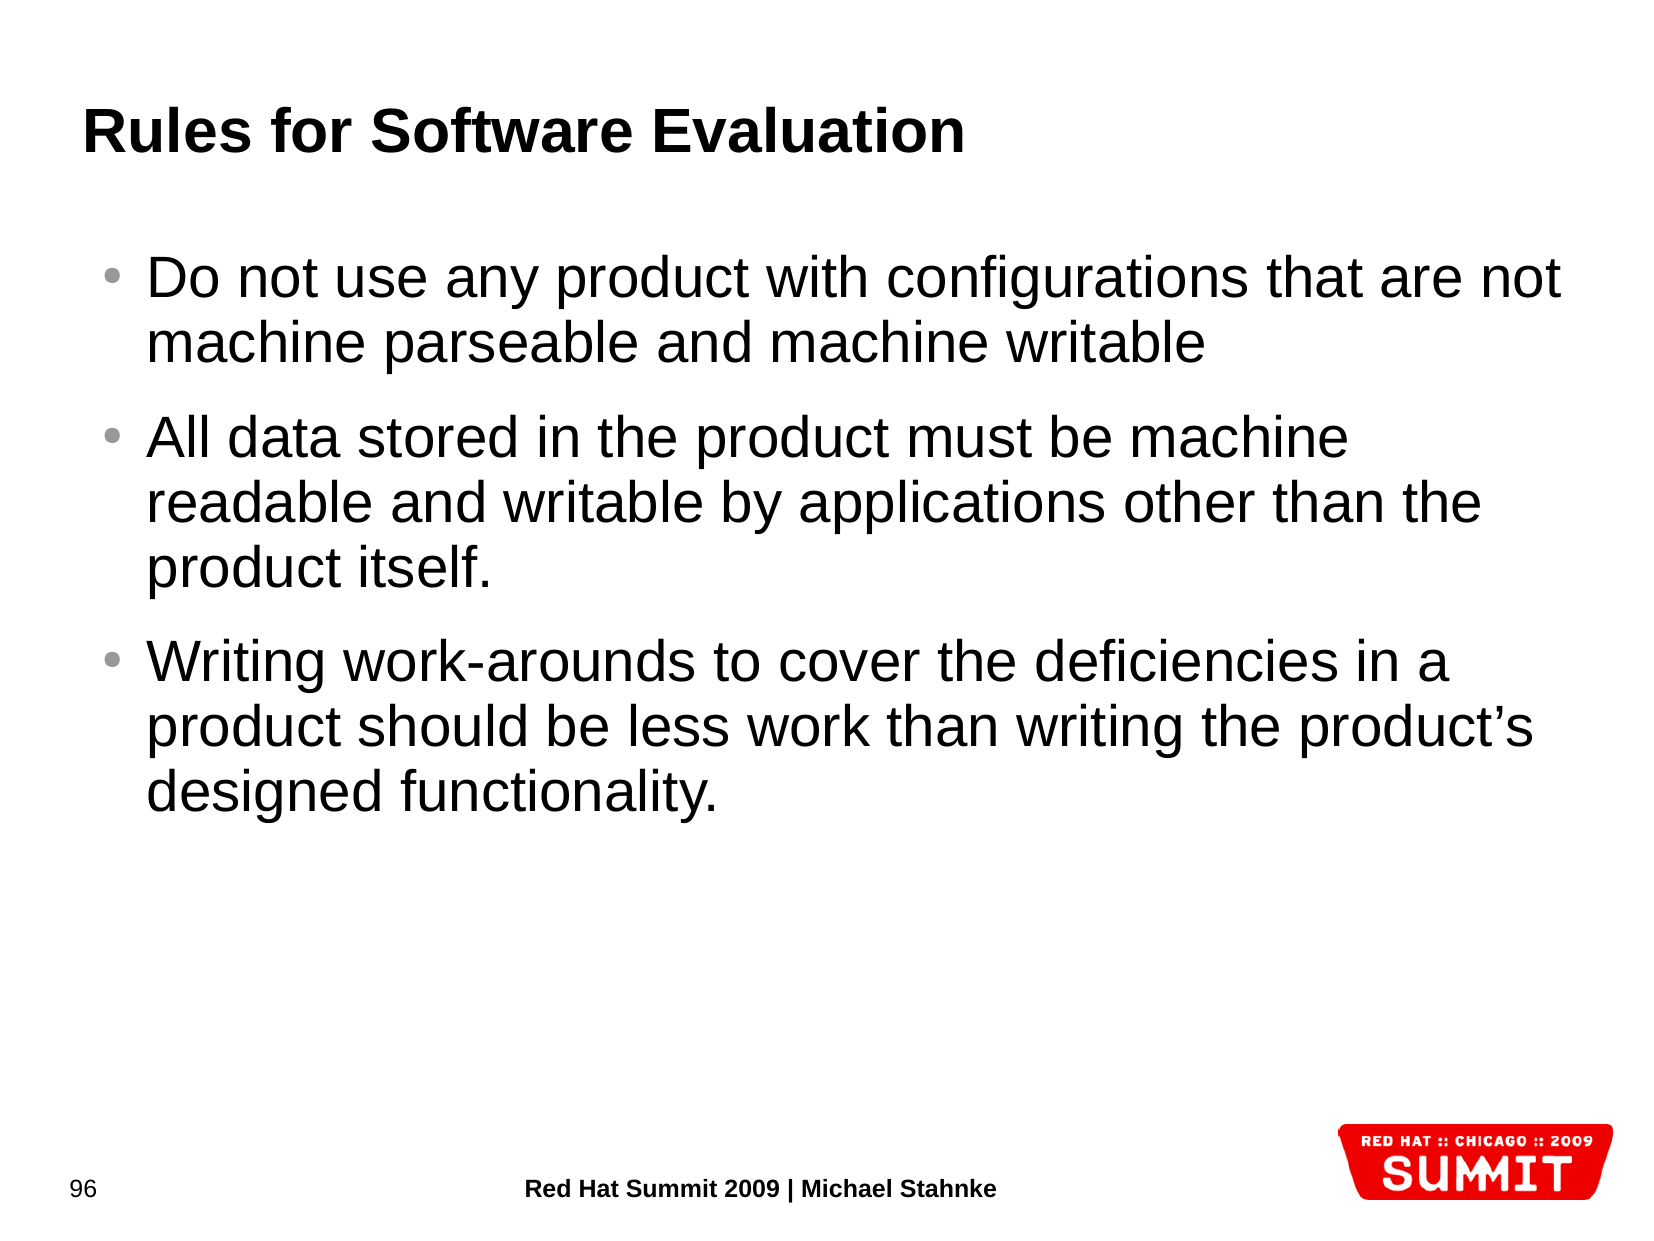

# Rules for Software Evaluation
Do not use any product with configurations that are not machine parseable and machine writable
All data stored in the product must be machine readable and writable by applications other than the product itself.
Writing work-arounds to cover the deficiencies in a product should be less work than writing the product’s designed functionality.